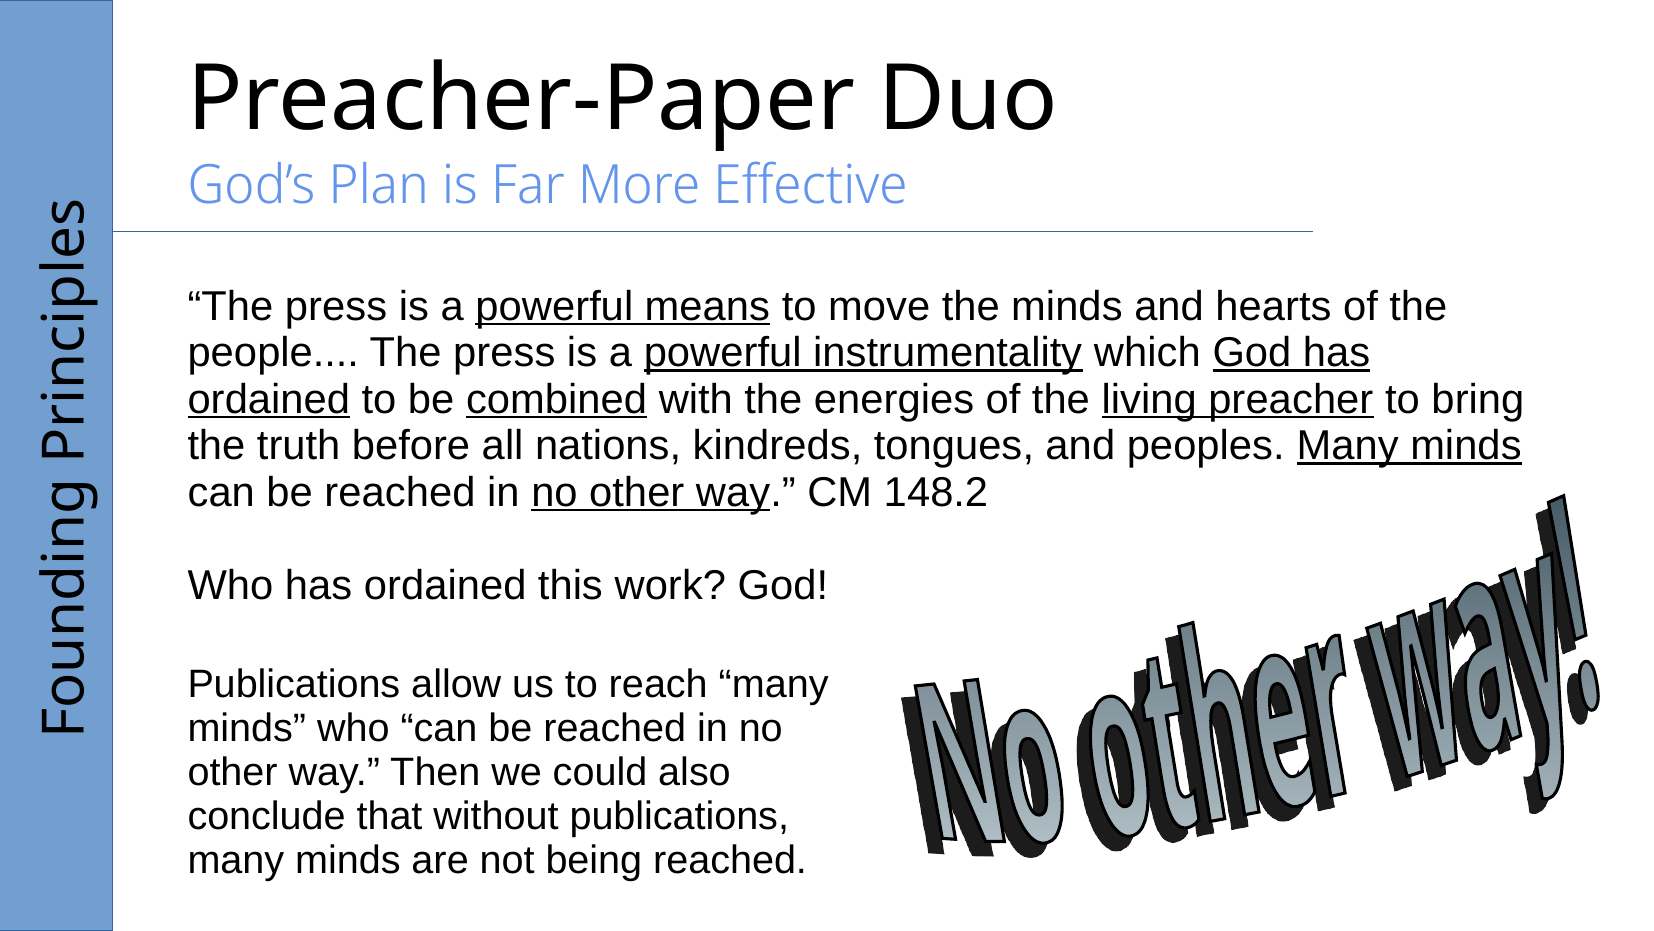

# Preacher-Paper Duo
God’s Plan is Far More Effective
“The press is a powerful means to move the minds and hearts of the people.... The press is a powerful instrumentality which God has ordained to be combined with the energies of the living preacher to bring the truth before all nations, kindreds, tongues, and peoples. Many minds can be reached in no other way.” CM 148.2
Who has ordained this work? God!
Founding Principles
No other way!
Publications allow us to reach “many minds” who “can be reached in no other way.” Then we could also conclude that without publications, many minds are not being reached.